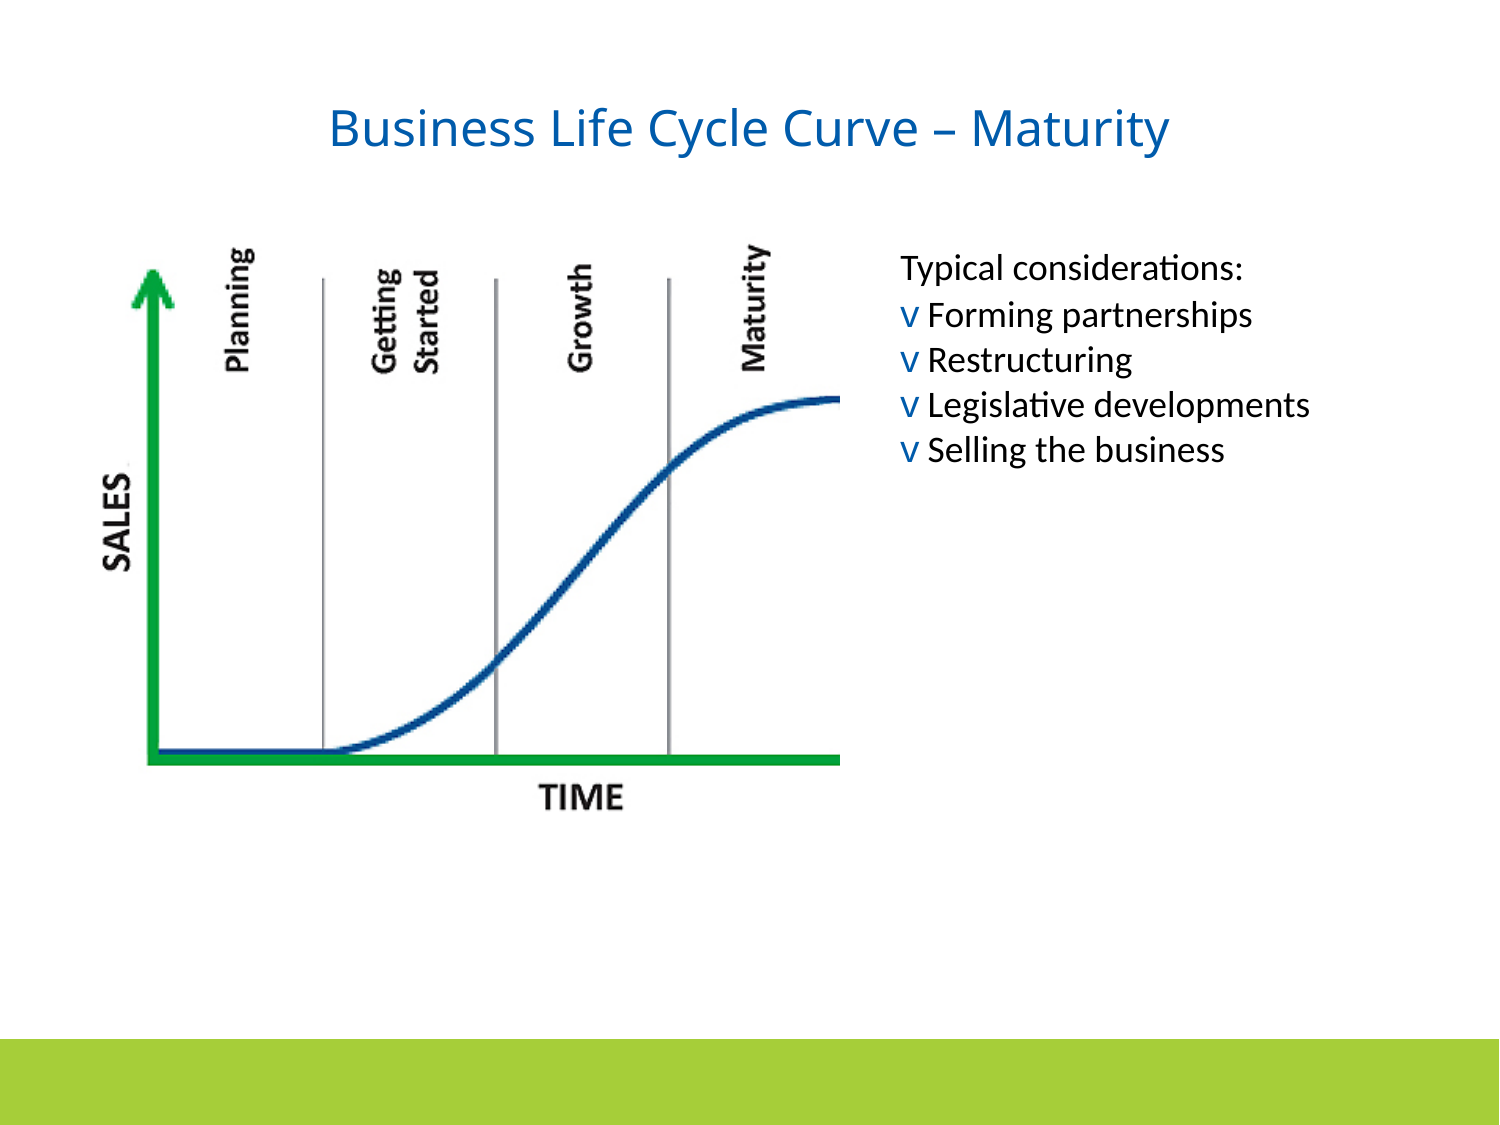

Business Life Cycle Curve – Maturity
Typical considerations:
v Forming partnerships
v Restructuring
v Legislative developments
v Selling the business